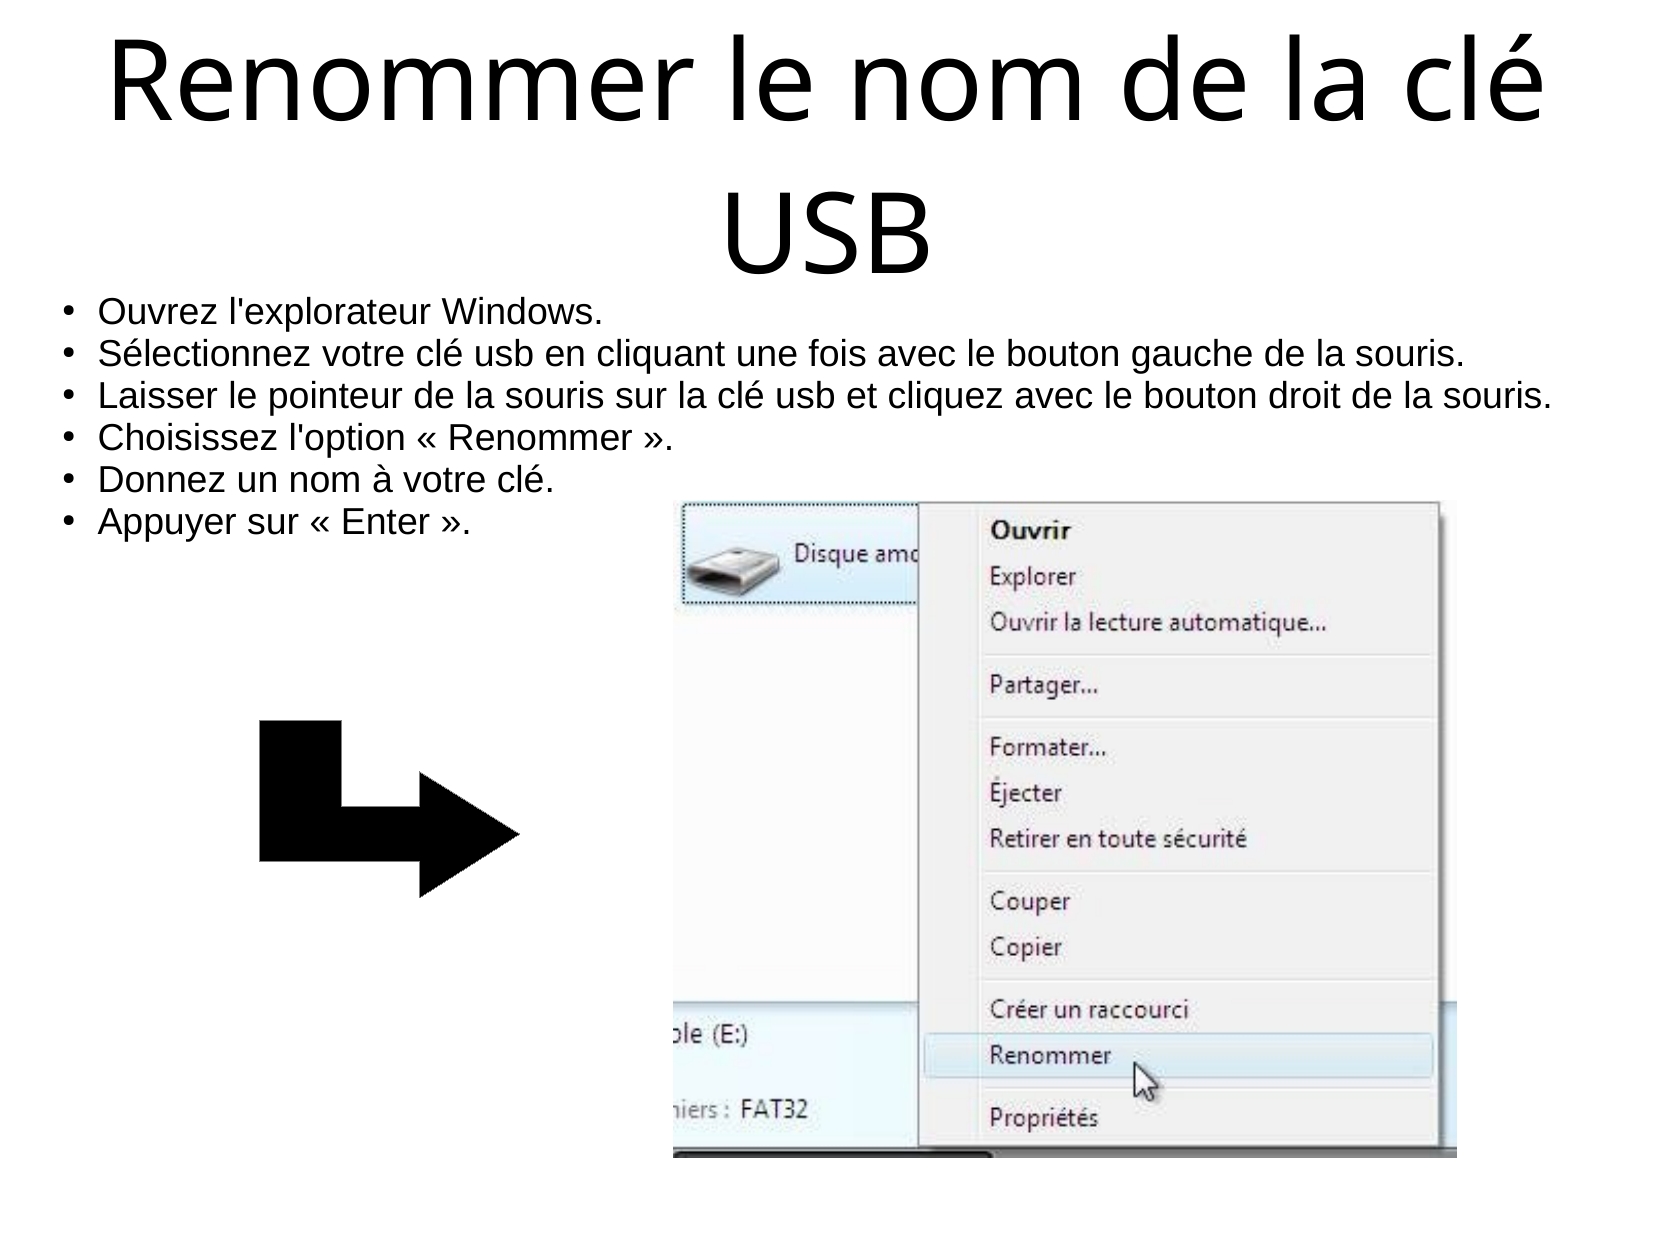

# Renommer le nom de la clé USB
Ouvrez l'explorateur Windows.
Sélectionnez votre clé usb en cliquant une fois avec le bouton gauche de la souris.
Laisser le pointeur de la souris sur la clé usb et cliquez avec le bouton droit de la souris.
Choisissez l'option « Renommer ».
Donnez un nom à votre clé.
Appuyer sur « Enter ».